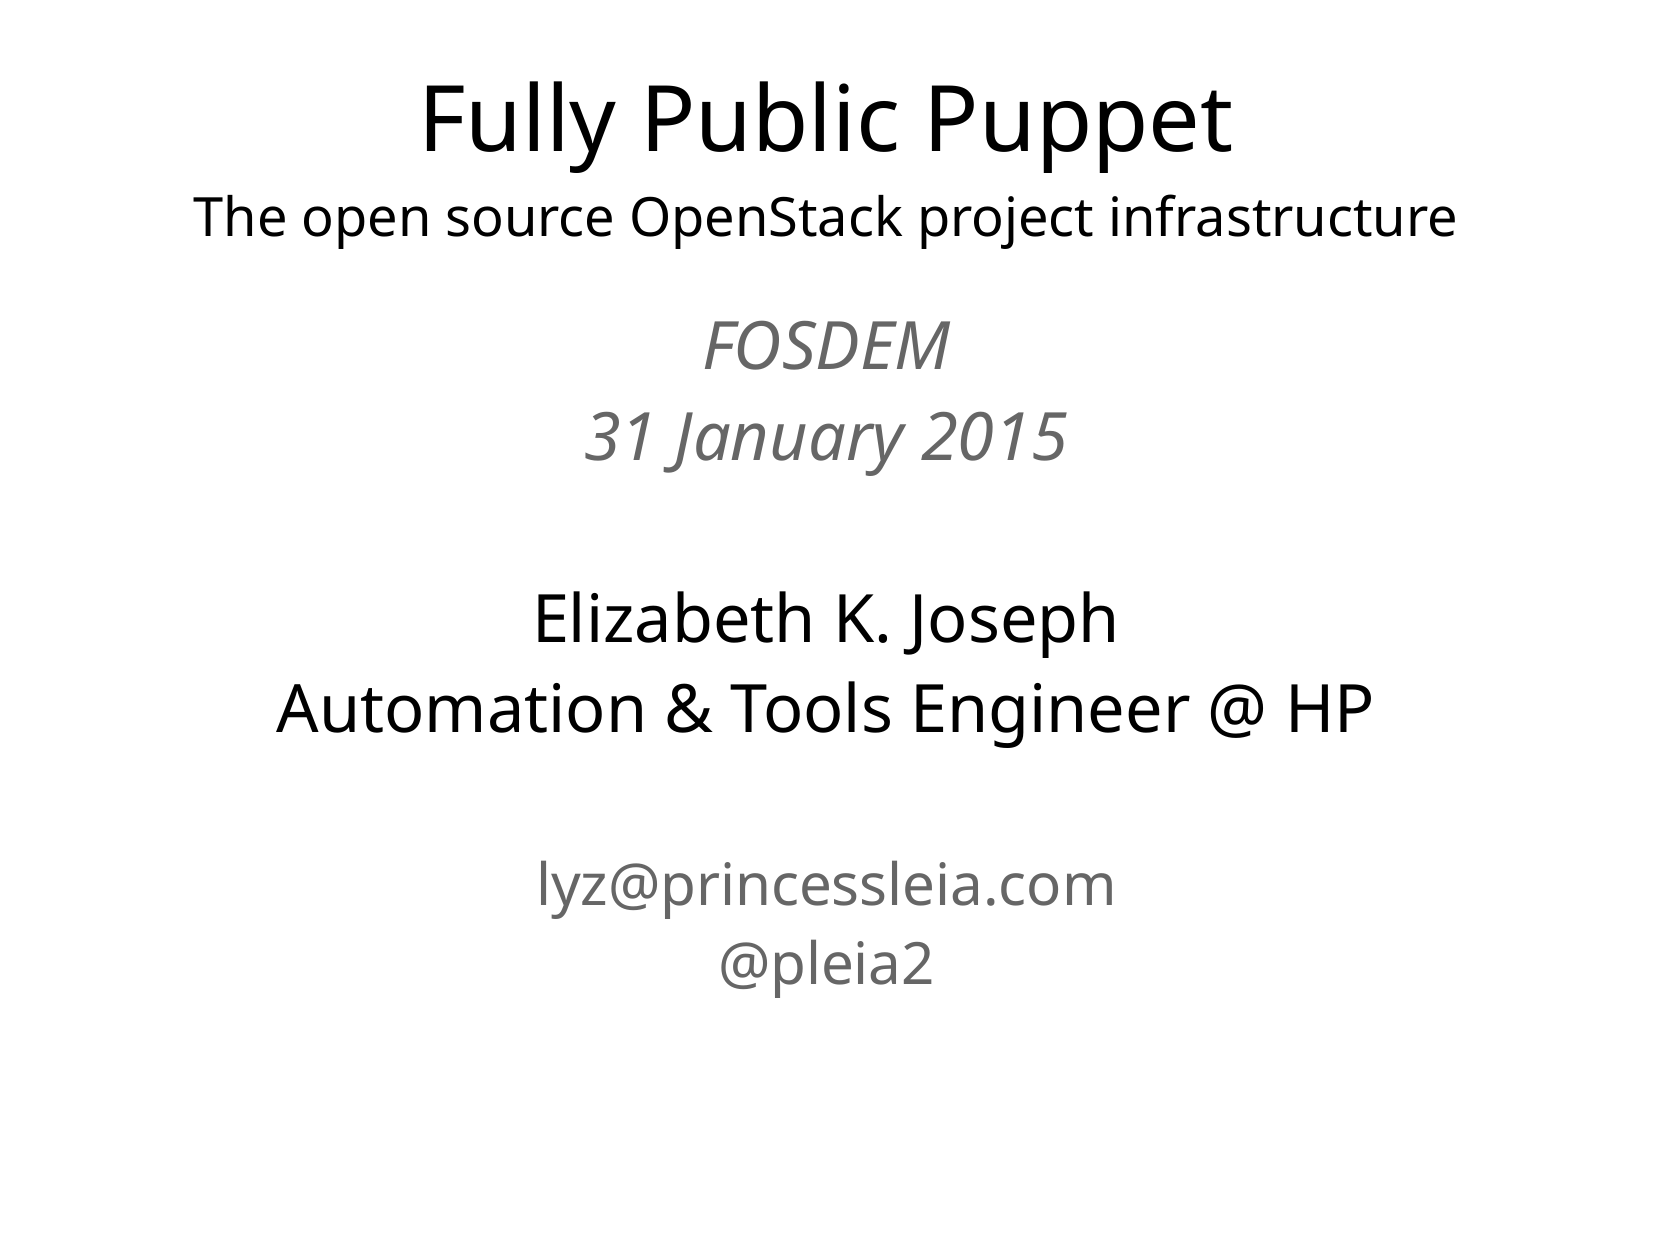

# Fully Public Puppet The open source OpenStack project infrastructure
FOSDEM
31 January 2015
Elizabeth K. Joseph
Automation & Tools Engineer @ HP
lyz@princessleia.com
@pleia2